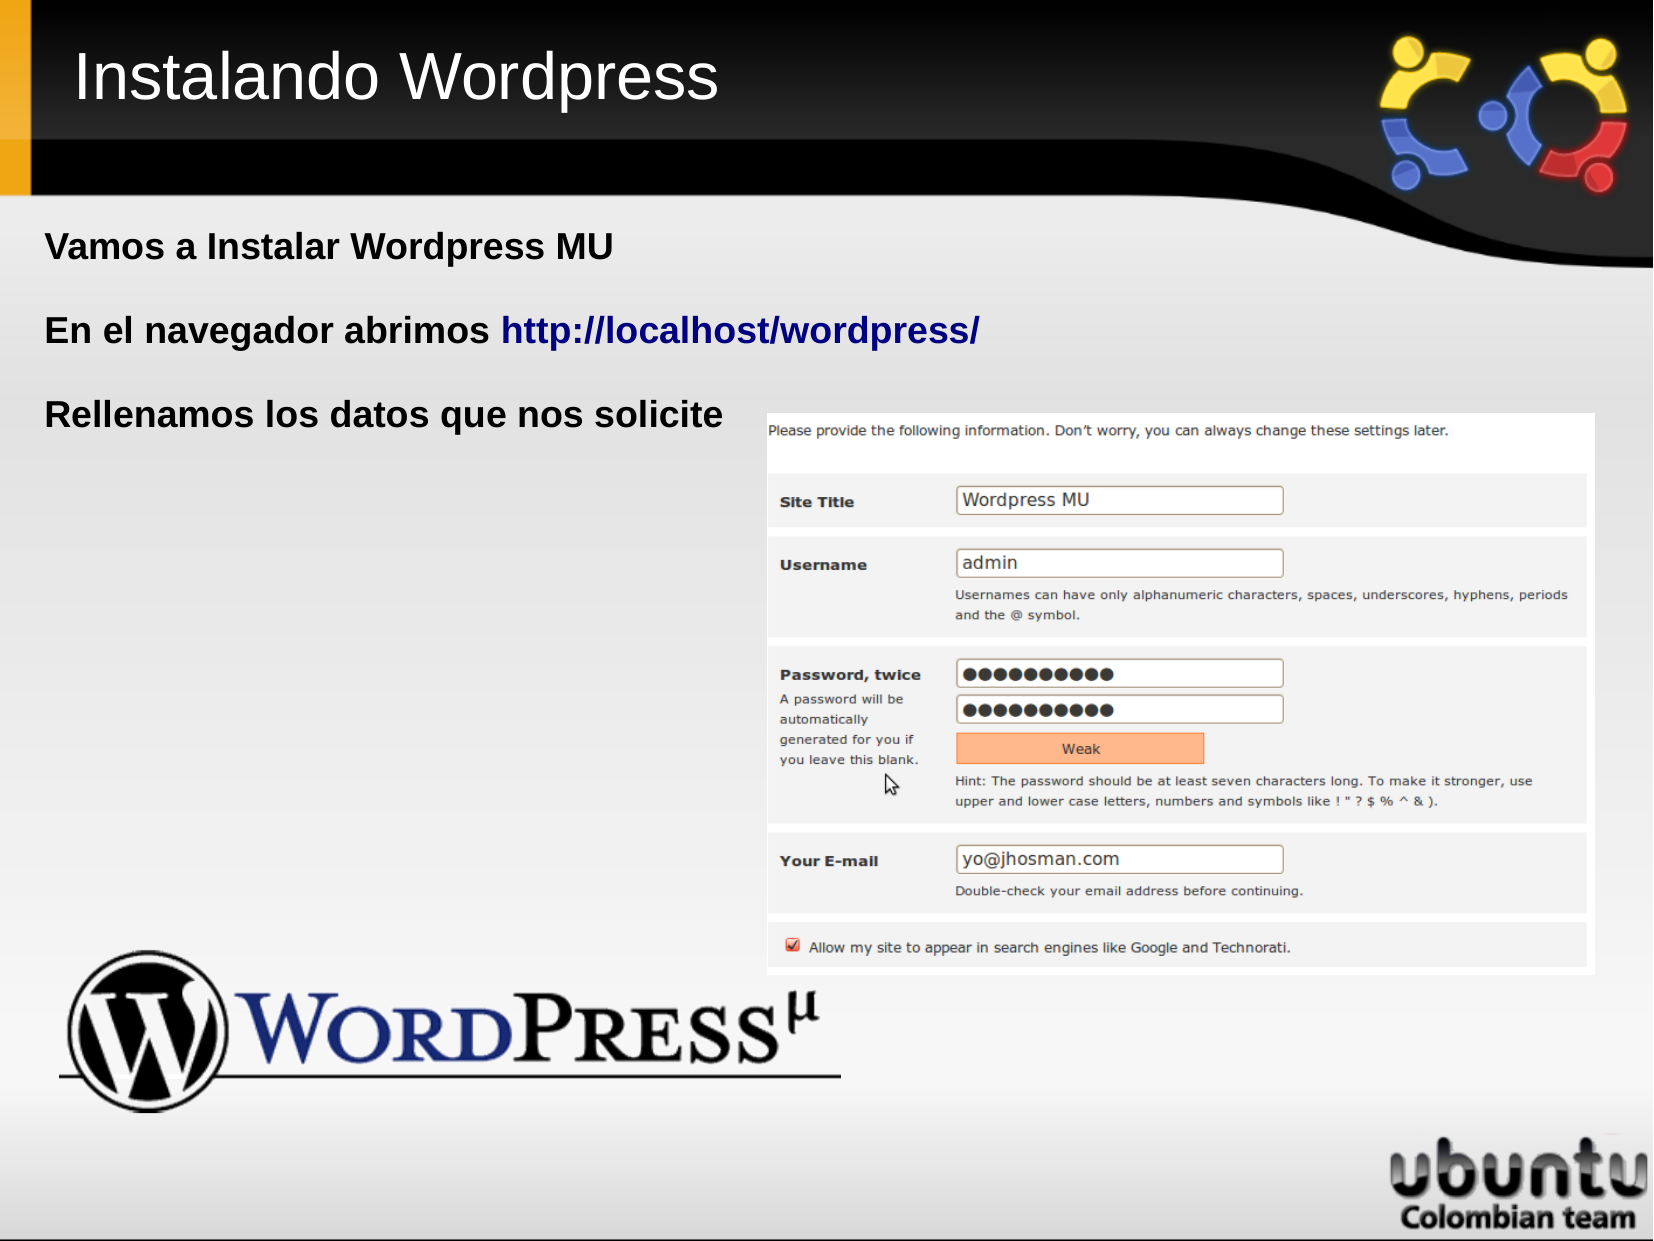

Instalando Wordpress
Vamos a Instalar Wordpress MU
En el navegador abrimos http://localhost/wordpress/
Rellenamos los datos que nos solicite